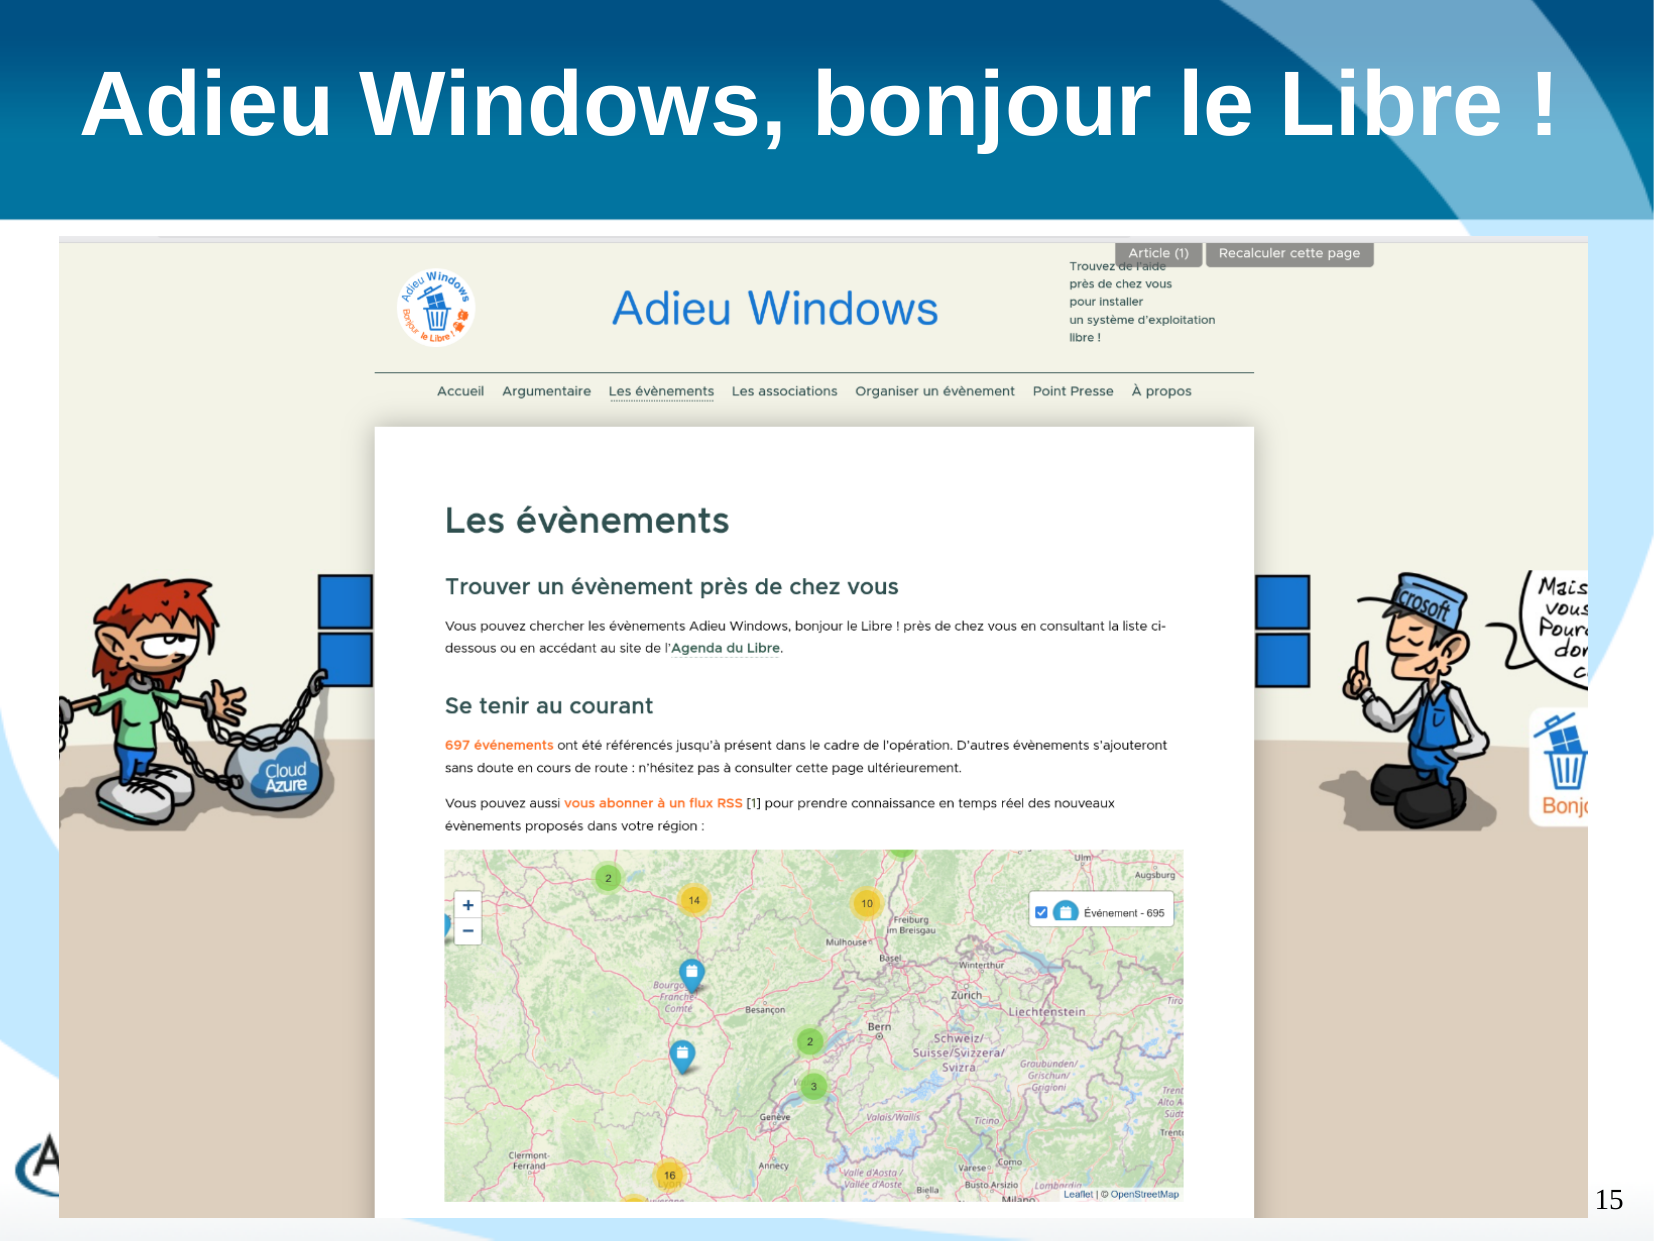

# Adieu Windows, bonjour le Libre !
obsolescence programmée
15